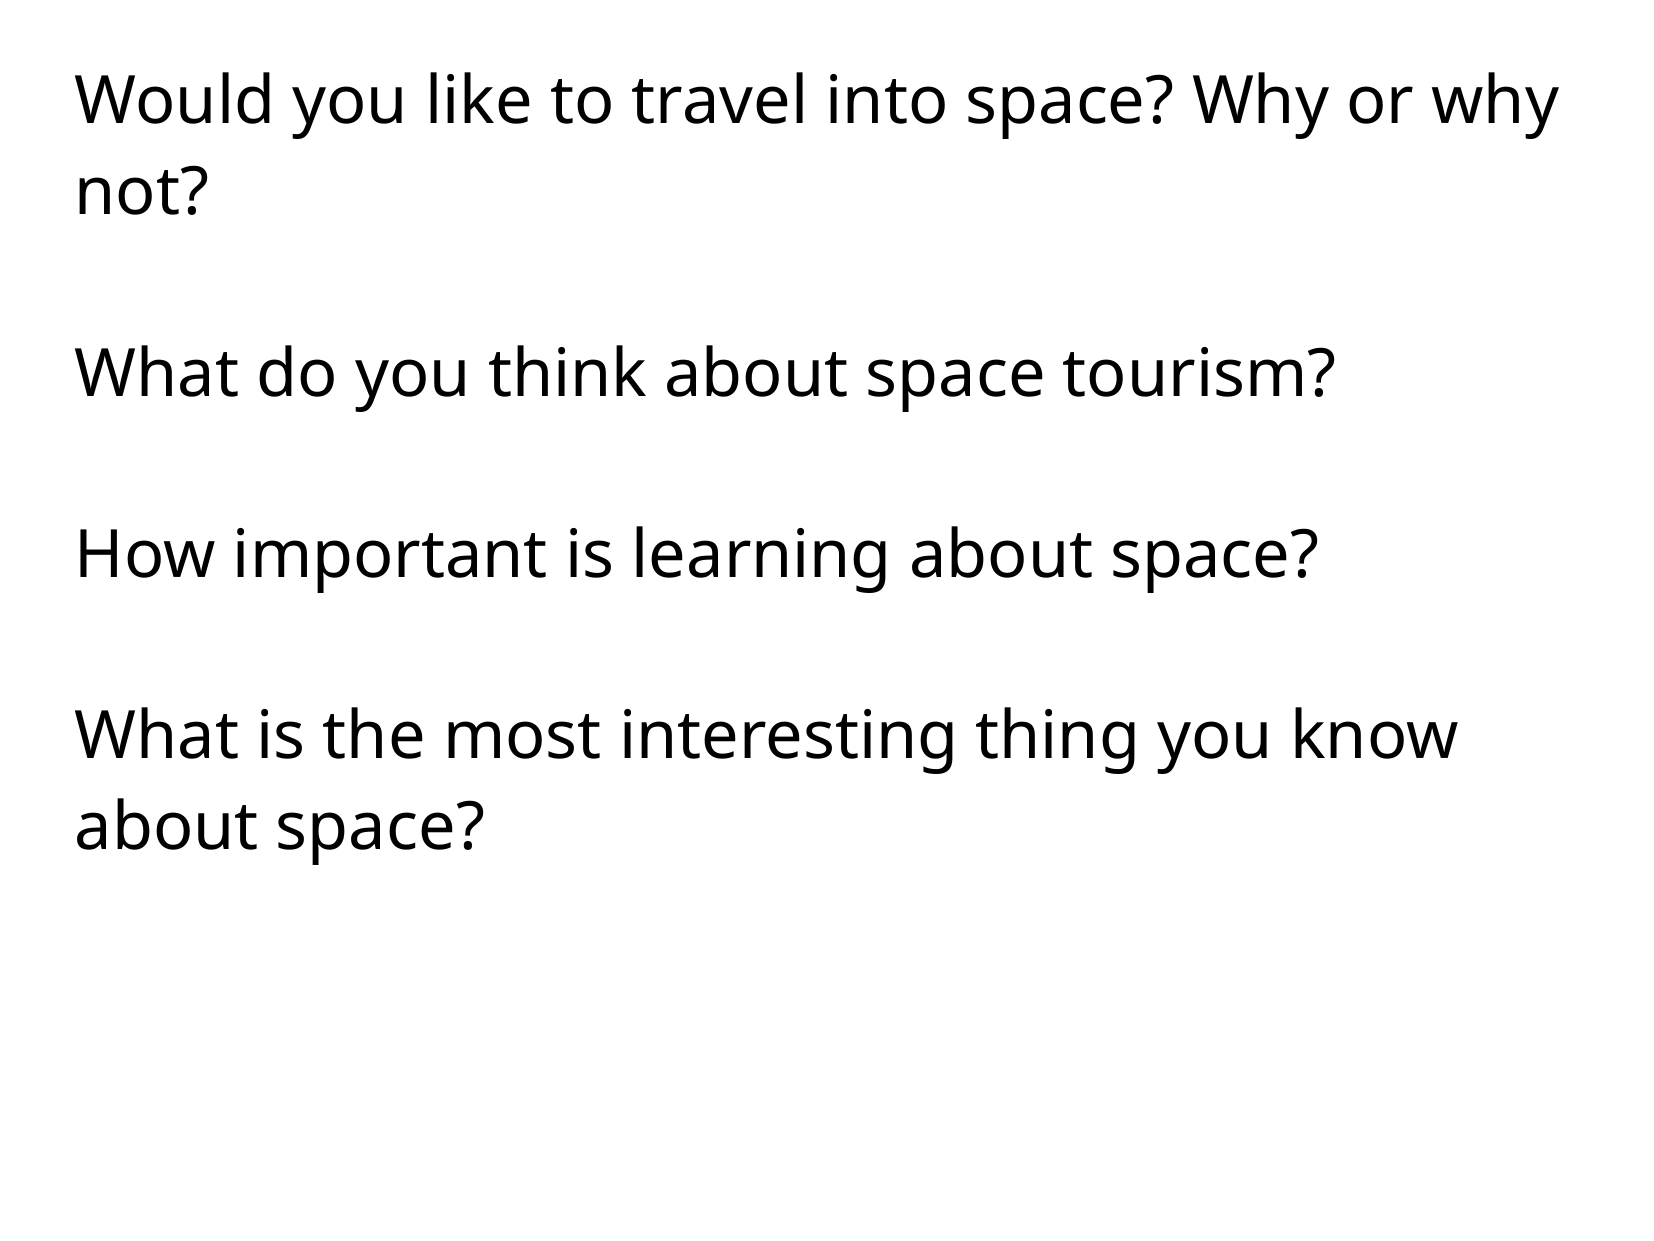

Would you like to travel into space? Why or why not?
What do you think about space tourism?
How important is learning about space?
What is the most interesting thing you know about space?